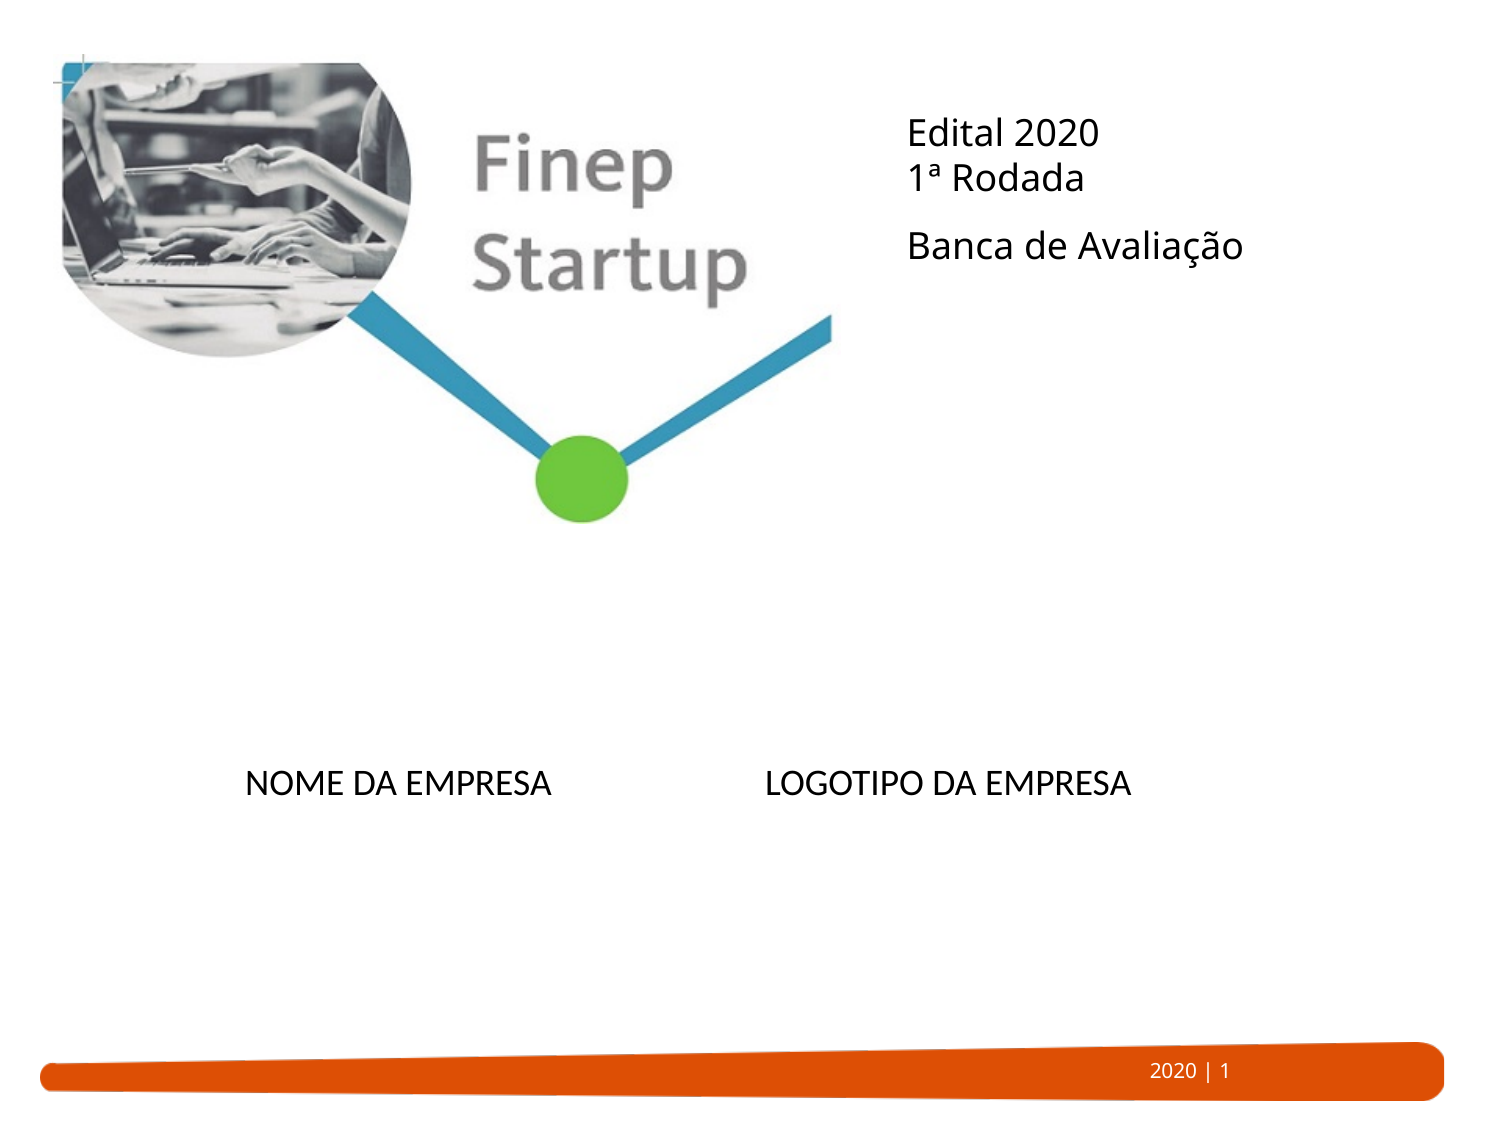

Edital 2020
1ª Rodada
Banca de Avaliação
NOME DA EMPRESA
LOGOTIPO DA EMPRESA